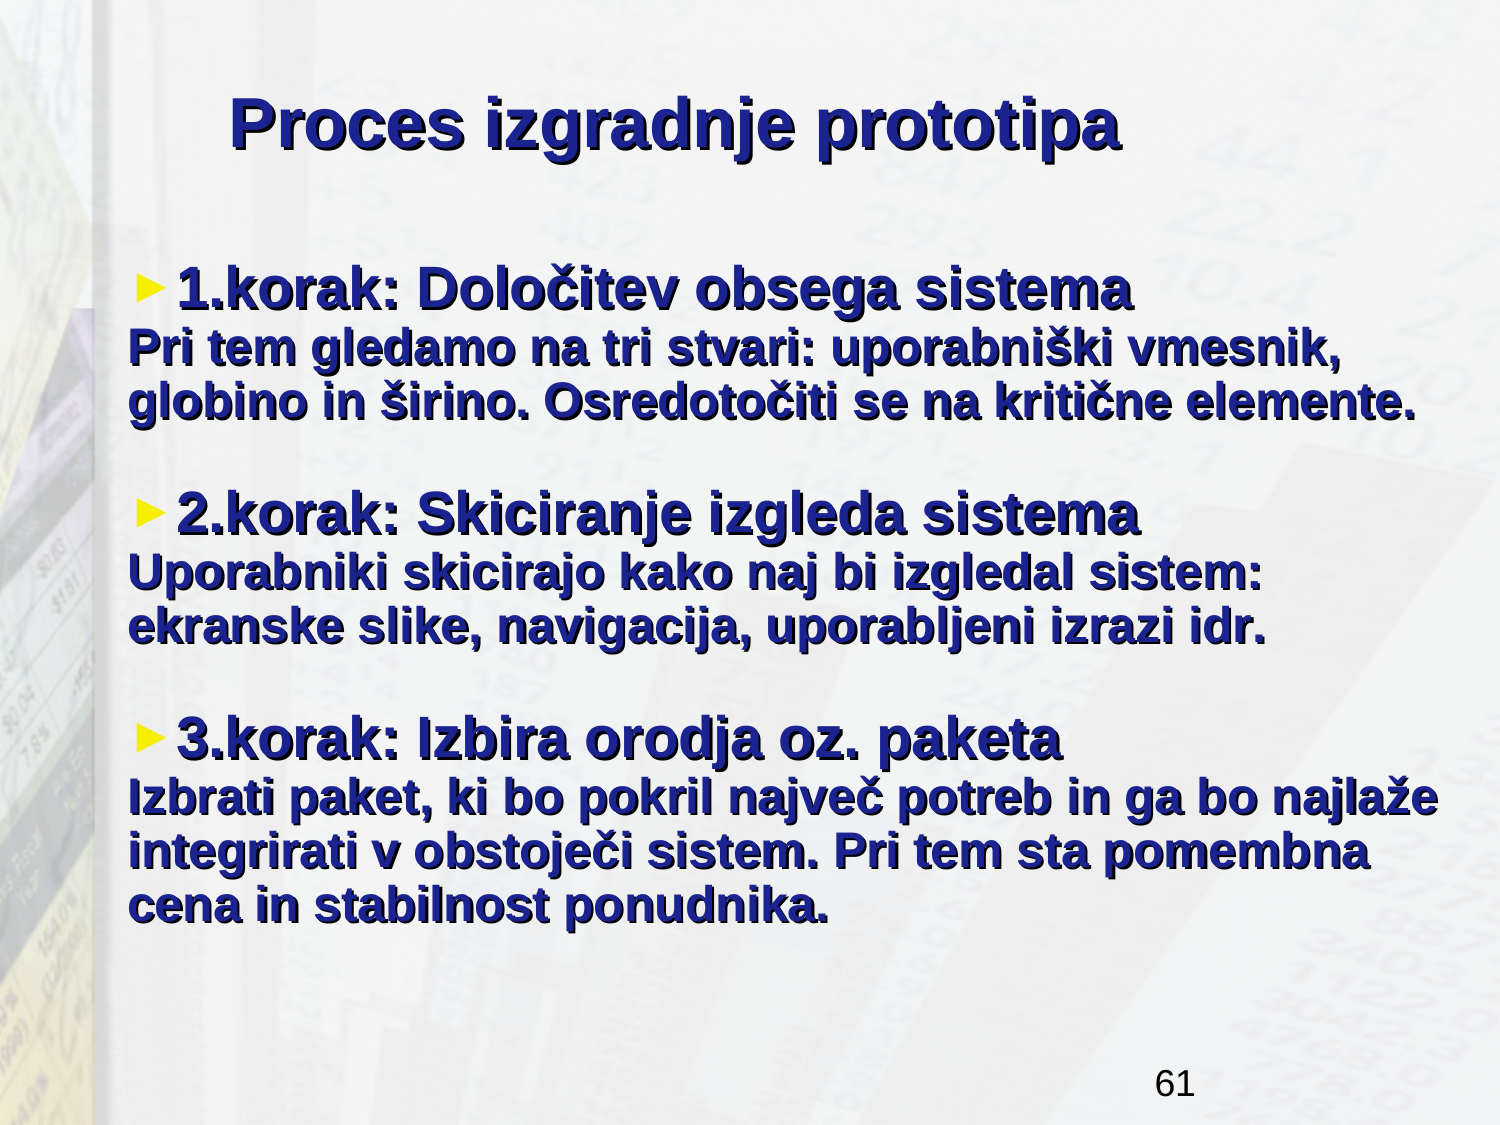

# Proces izgradnje prototipa
1.korak: Določitev obsega sistema
Pri tem gledamo na tri stvari: uporabniški vmesnik, globino in širino. Osredotočiti se na kritične elemente.
2.korak: Skiciranje izgleda sistema
Uporabniki skicirajo kako naj bi izgledal sistem: ekranske slike, navigacija, uporabljeni izrazi idr.
3.korak: Izbira orodja oz. paketa
Izbrati paket, ki bo pokril največ potreb in ga bo najlaže integrirati v obstoječi sistem. Pri tem sta pomembna cena in stabilnost ponudnika.
61